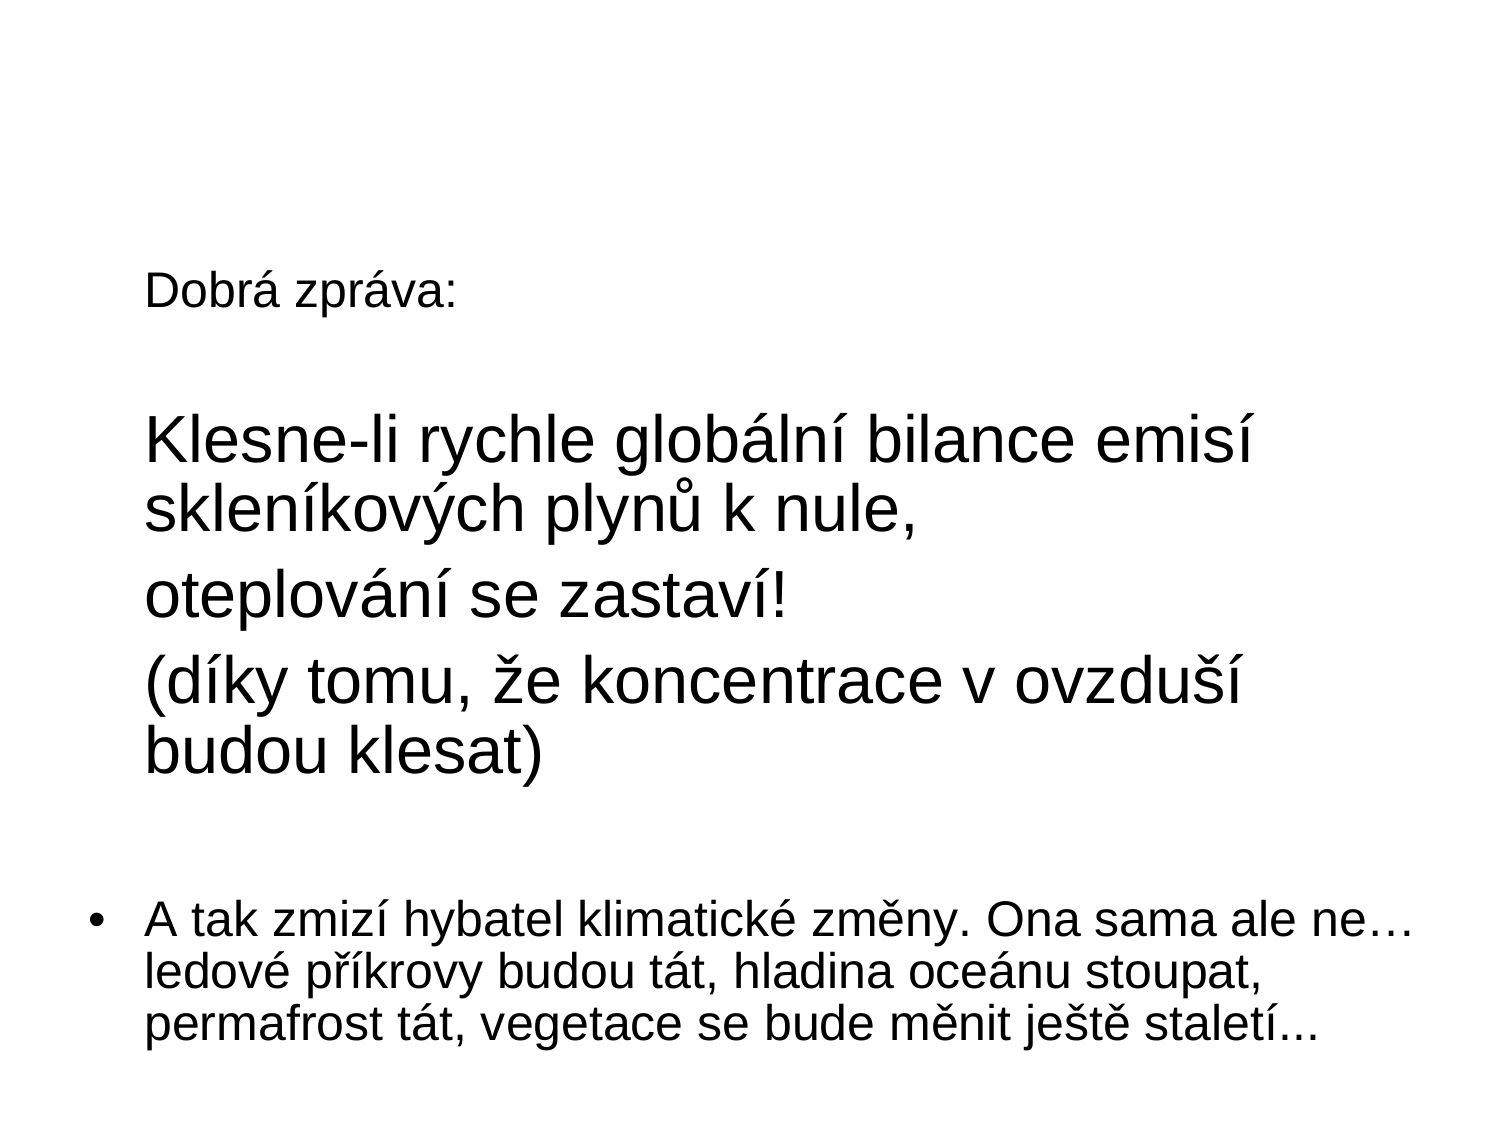

#
Dobrá zpráva:
Klesne-li rychle globální bilance emisí skleníkových plynů k nule,
oteplování se zastaví!
(díky tomu, že koncentrace v ovzduší budou klesat)
A tak zmizí hybatel klimatické změny. Ona sama ale ne… ledové příkrovy budou tát, hladina oceánu stoupat, permafrost tát, vegetace se bude měnit ještě staletí...